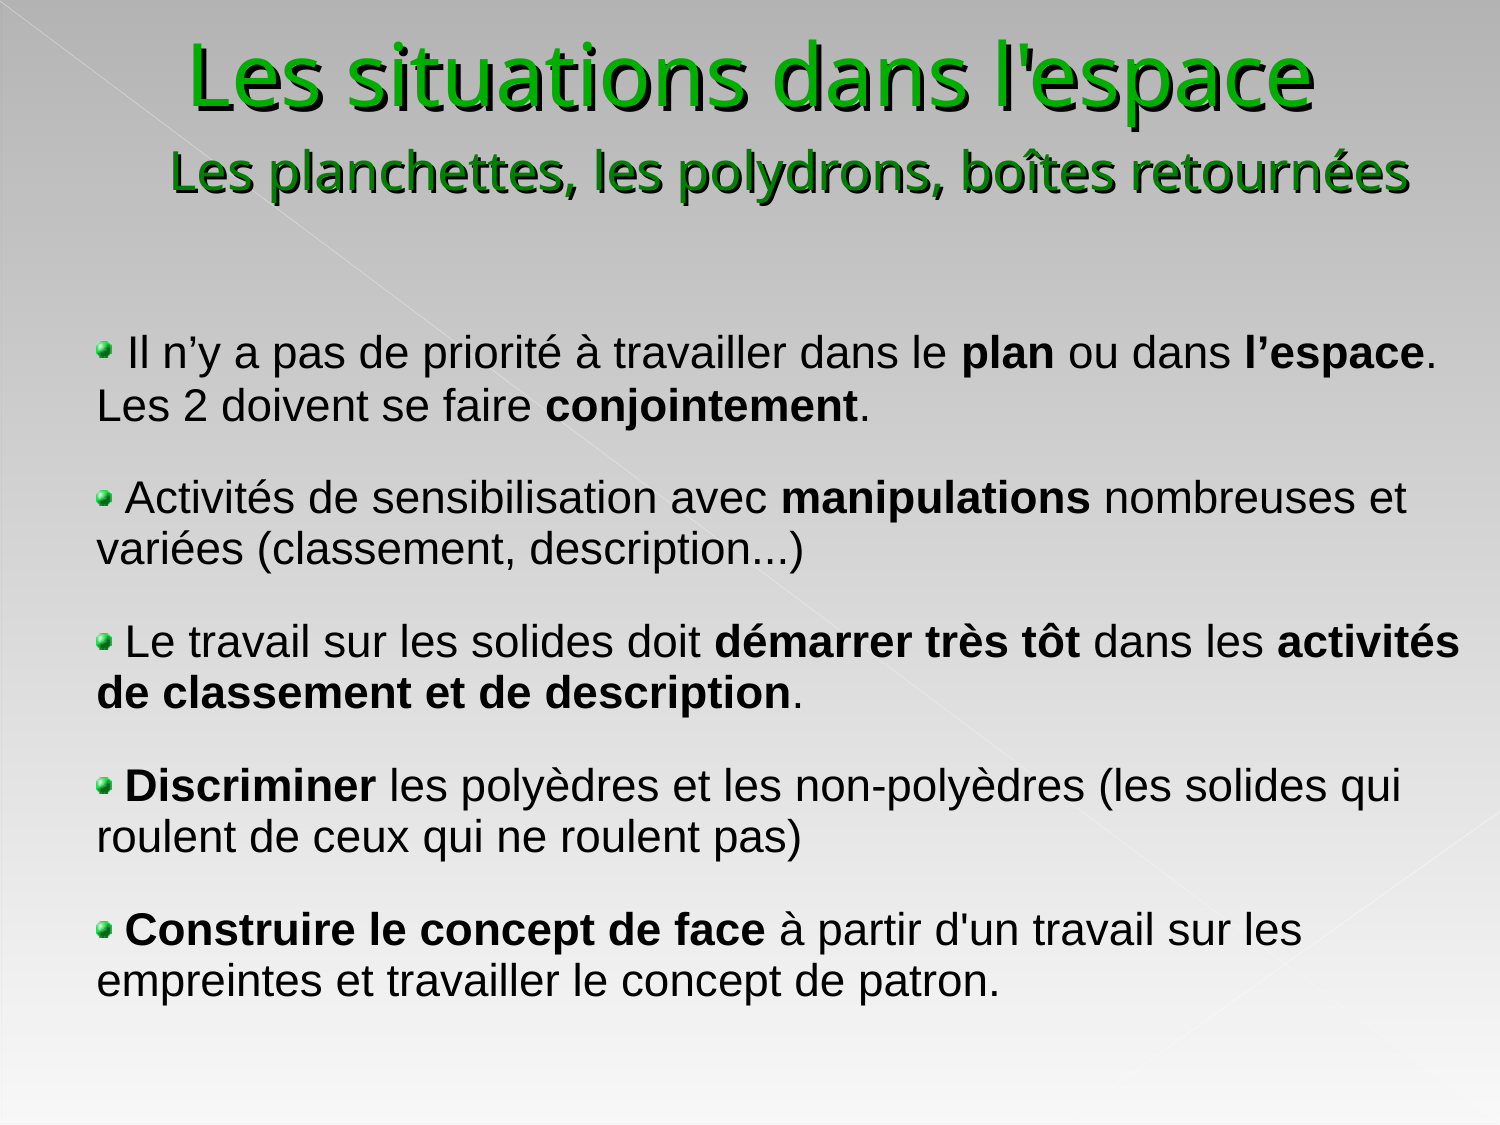

# Les situations dans l'espace Les planchettes, les polydrons, boîtes retournées
 Il n’y a pas de priorité à travailler dans le plan ou dans l’espace. Les 2 doivent se faire conjointement.
 Activités de sensibilisation avec manipulations nombreuses et variées (classement, description...)
 Le travail sur les solides doit démarrer très tôt dans les activités de classement et de description.
 Discriminer les polyèdres et les non-polyèdres (les solides qui roulent de ceux qui ne roulent pas)
 Construire le concept de face à partir d'un travail sur les empreintes et travailler le concept de patron.